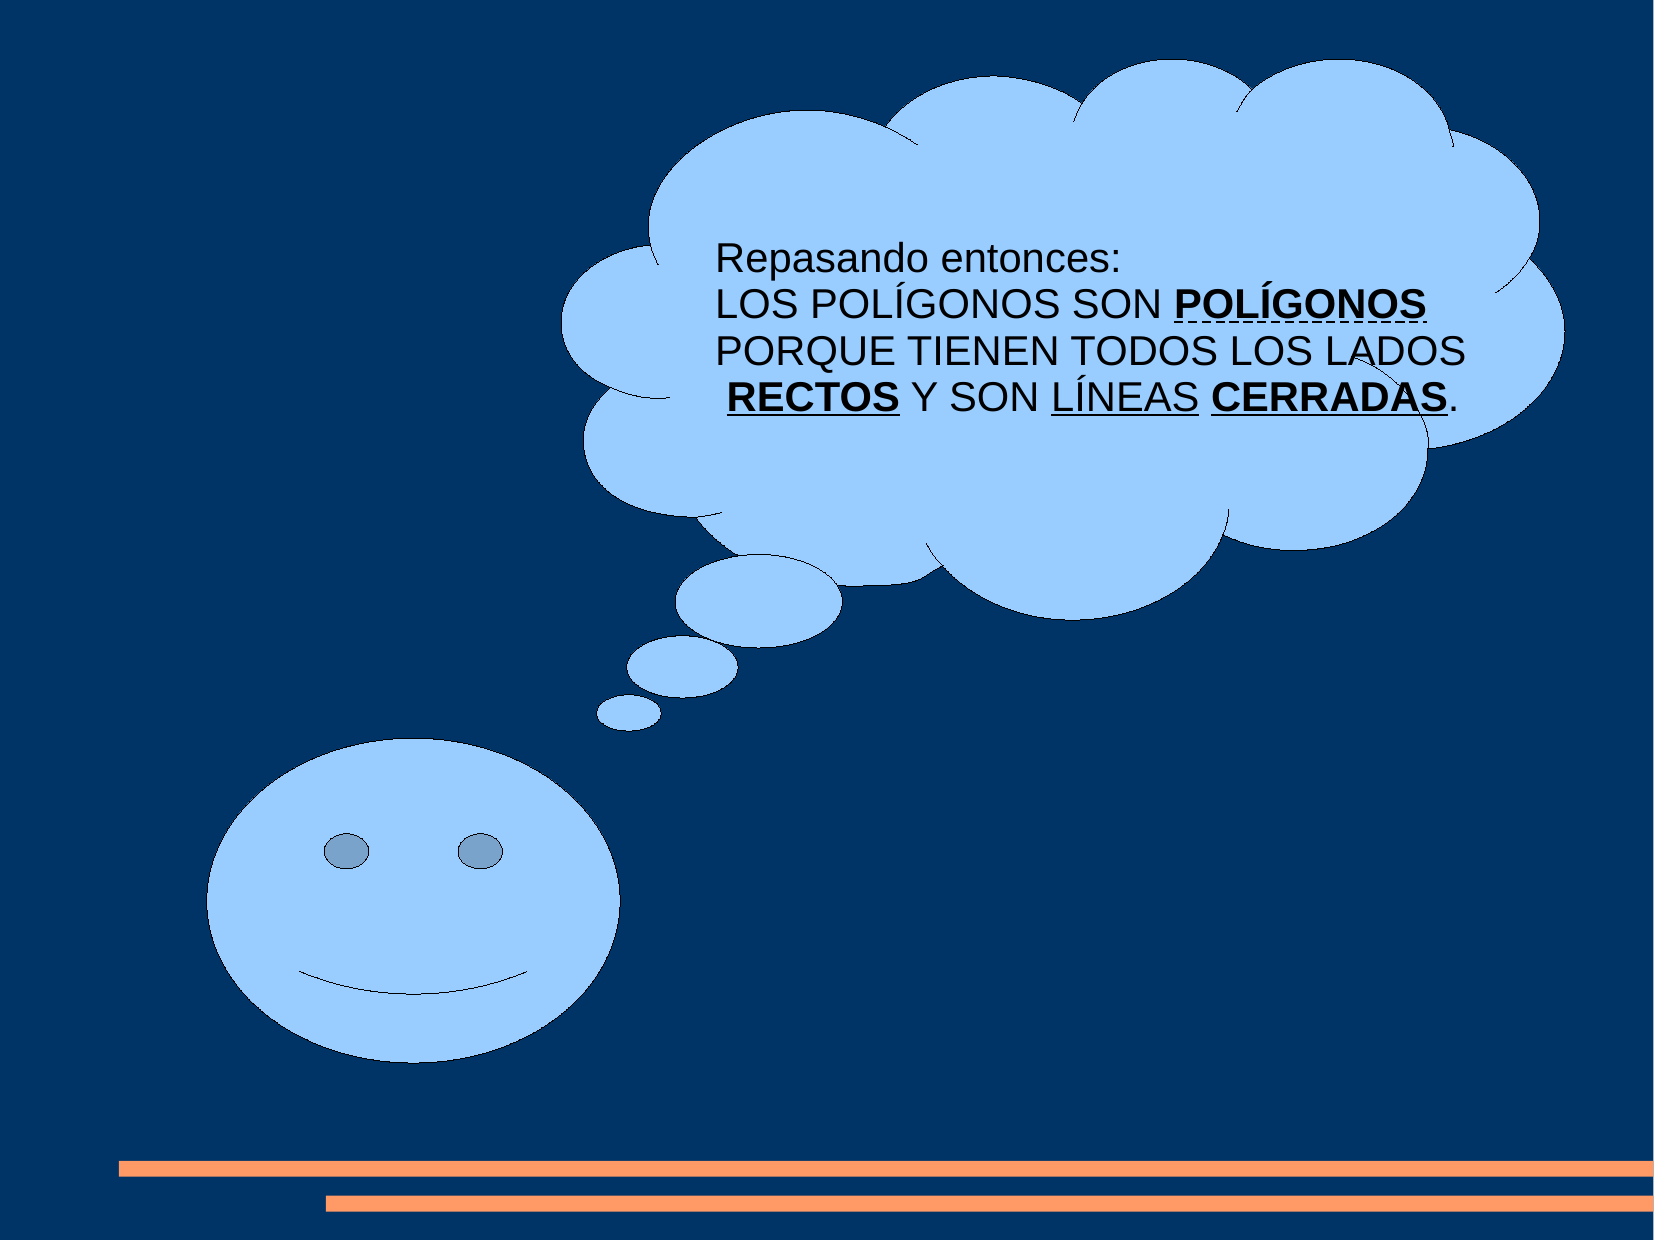

Repasando entonces:
LOS POLÍGONOS SON POLÍGONOS
PORQUE TIENEN TODOS LOS LADOS
 RECTOS Y SON LÍNEAS CERRADAS.